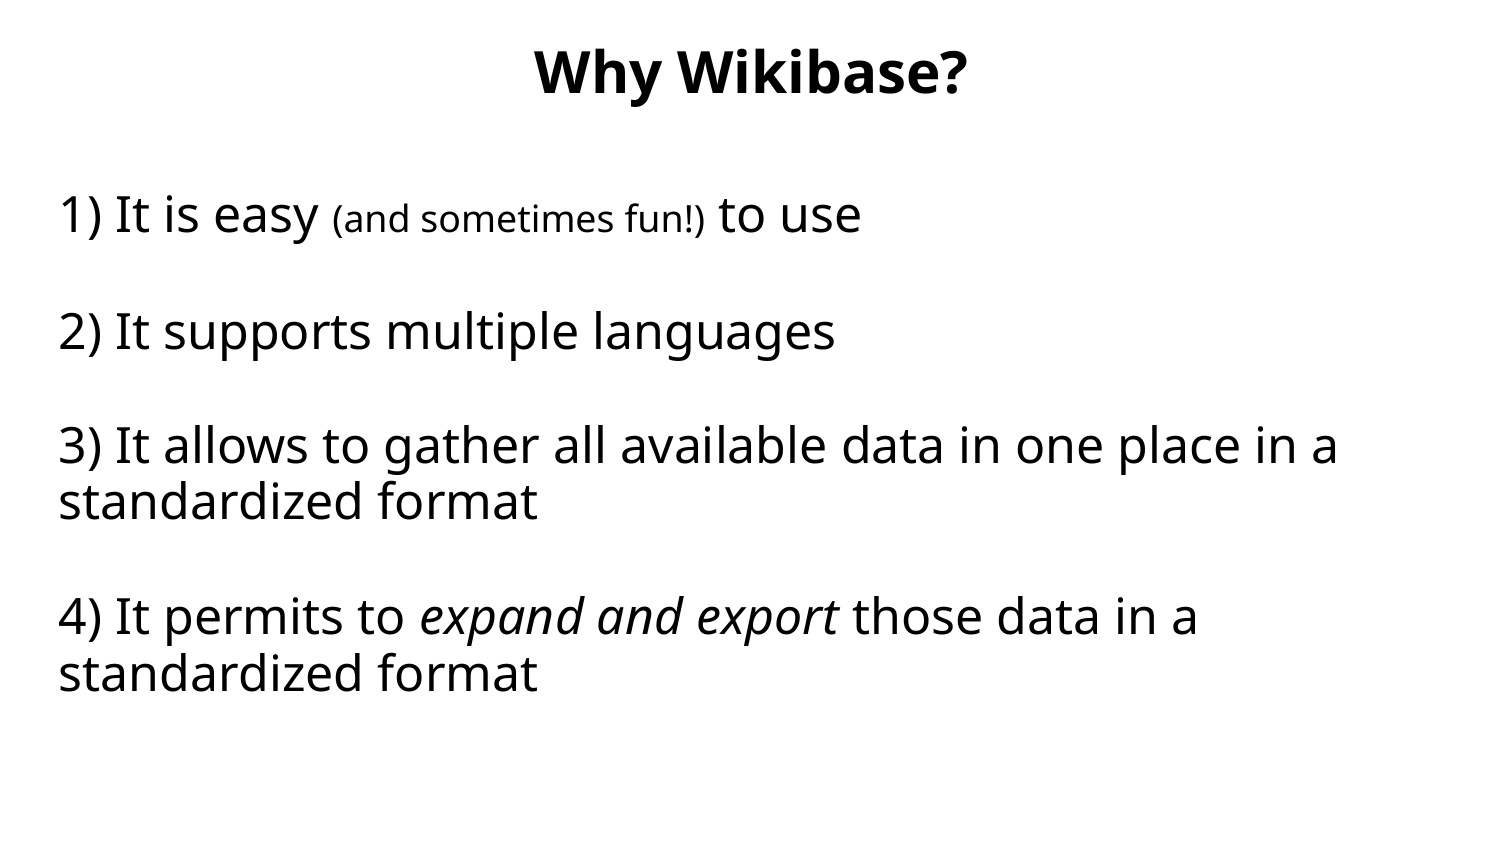

Why Wikibase?
# It is easy (and sometimes fun!) to use
 It supports multiple languages
 It allows to gather all available data in one place in a standardized format
 It permits to expand and export those data in a standardized format